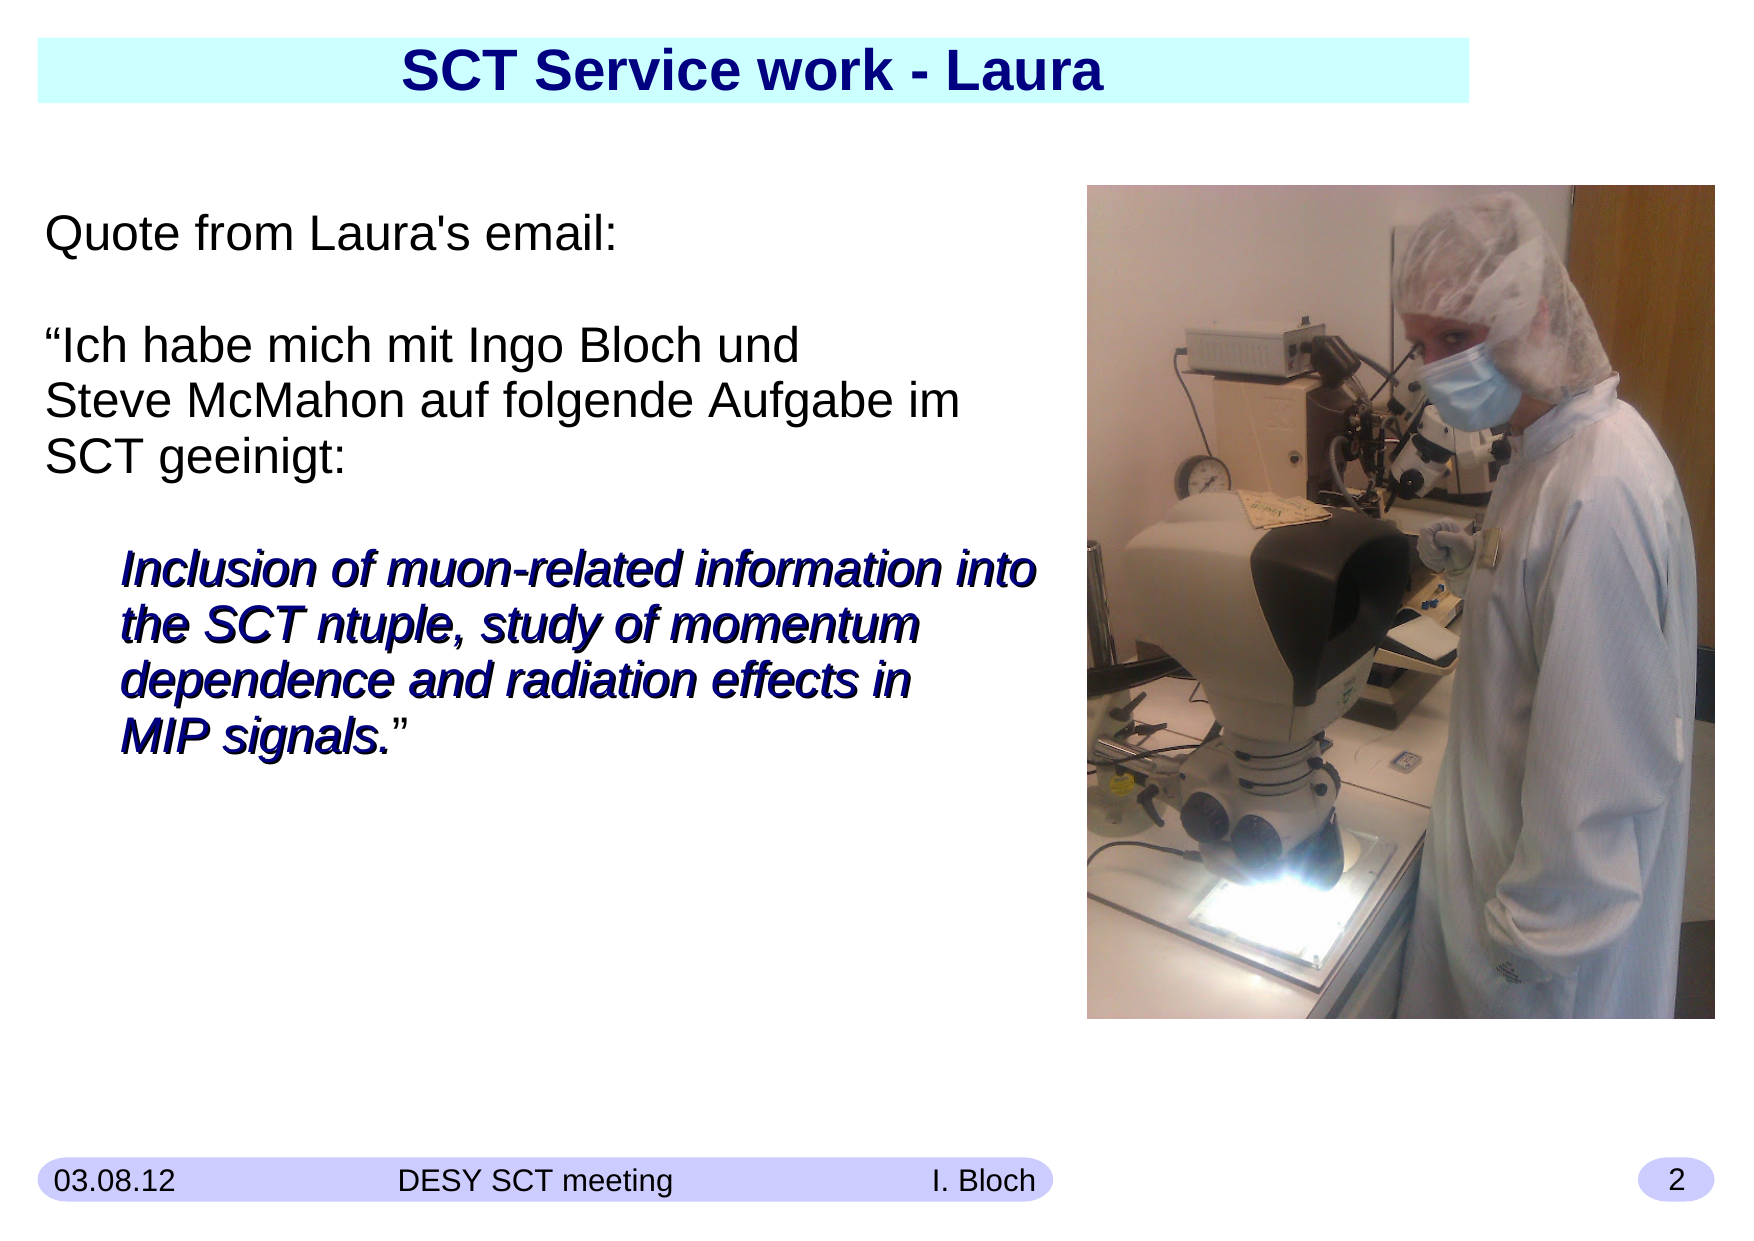

SCT Service work - Laura
Quote from Laura's email:
“Ich habe mich mit Ingo Bloch und
Steve McMahon auf folgende Aufgabe im
SCT geeinigt:
	Inclusion of muon-related information into
	the SCT ntuple, study of momentum
	dependence and radiation effects in
	MIP signals.”